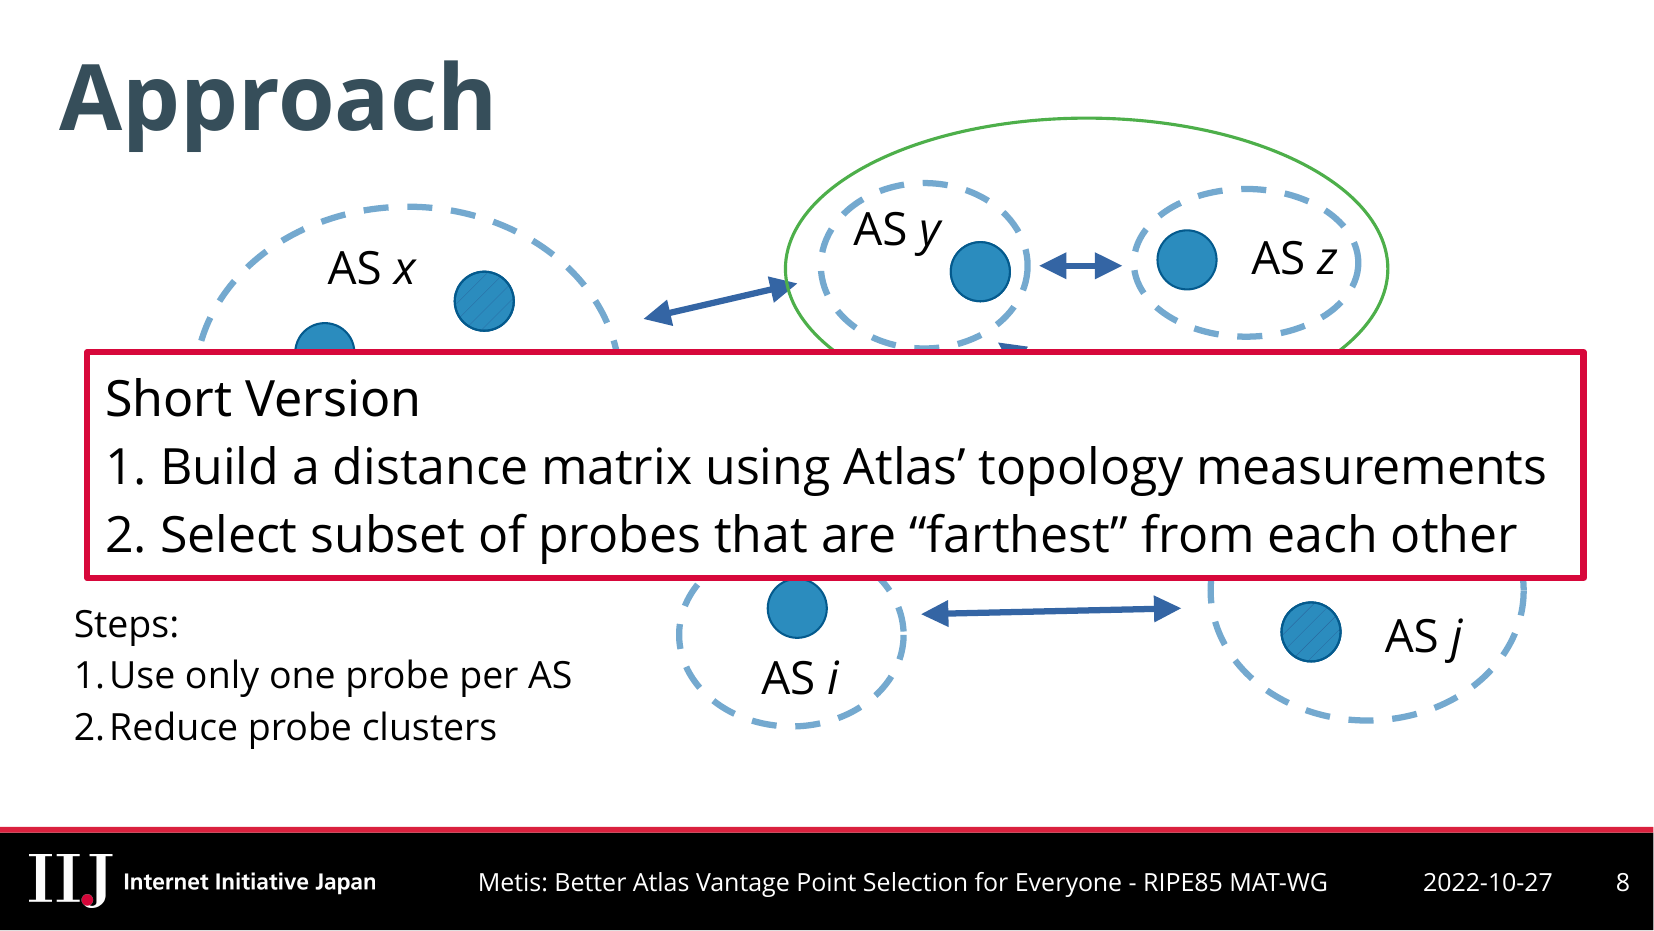

# Approach
AS y
AS z
AS x
Short Version
1. Build a distance matrix using Atlas’ topology measurements
2. Select subset of probes that are “farthest” from each other
Steps:
Use only one probe per AS
Reduce probe clusters
AS j
AS i
Metis: Better Atlas Vantage Point Selection for Everyone - RIPE85 MAT-WG
2022-10-27
8